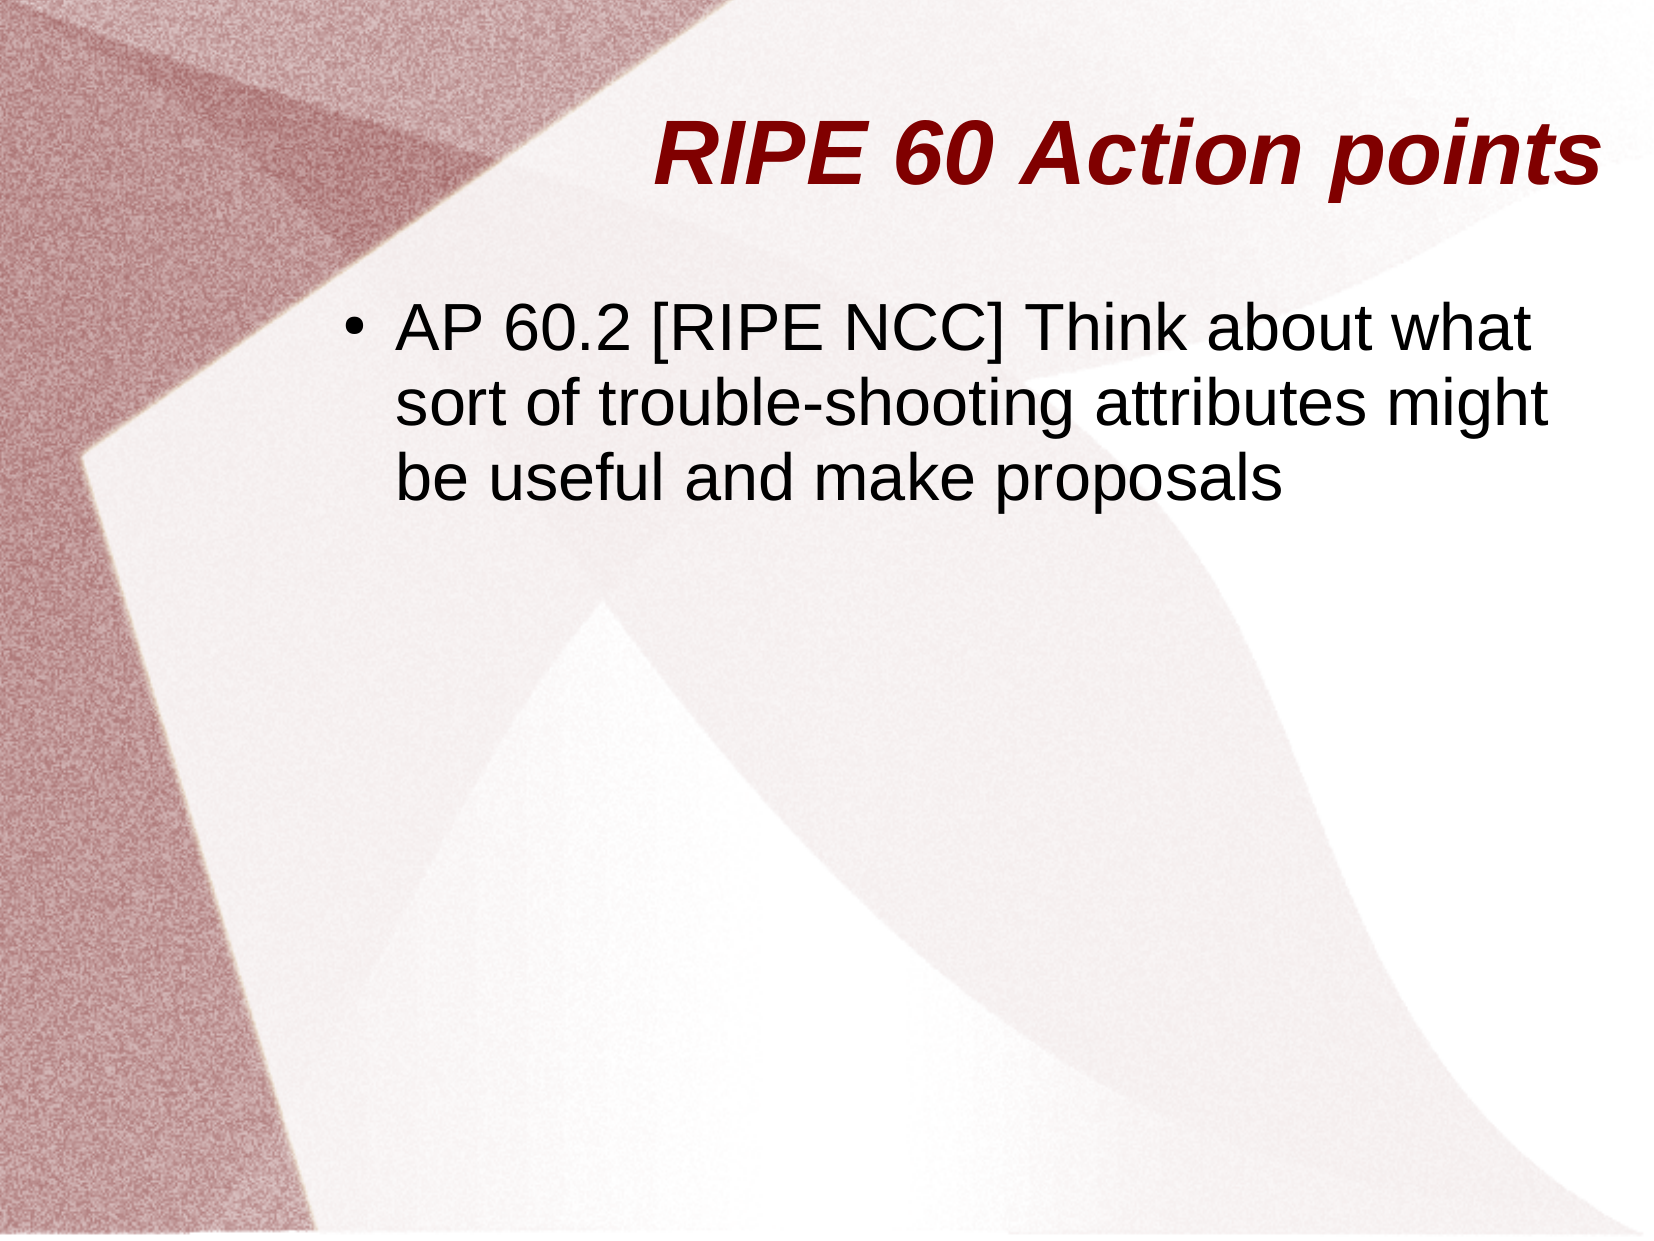

# RIPE 60 Action points
AP 60.2 [RIPE NCC] Think about what sort of trouble-shooting attributes might be useful and make proposals